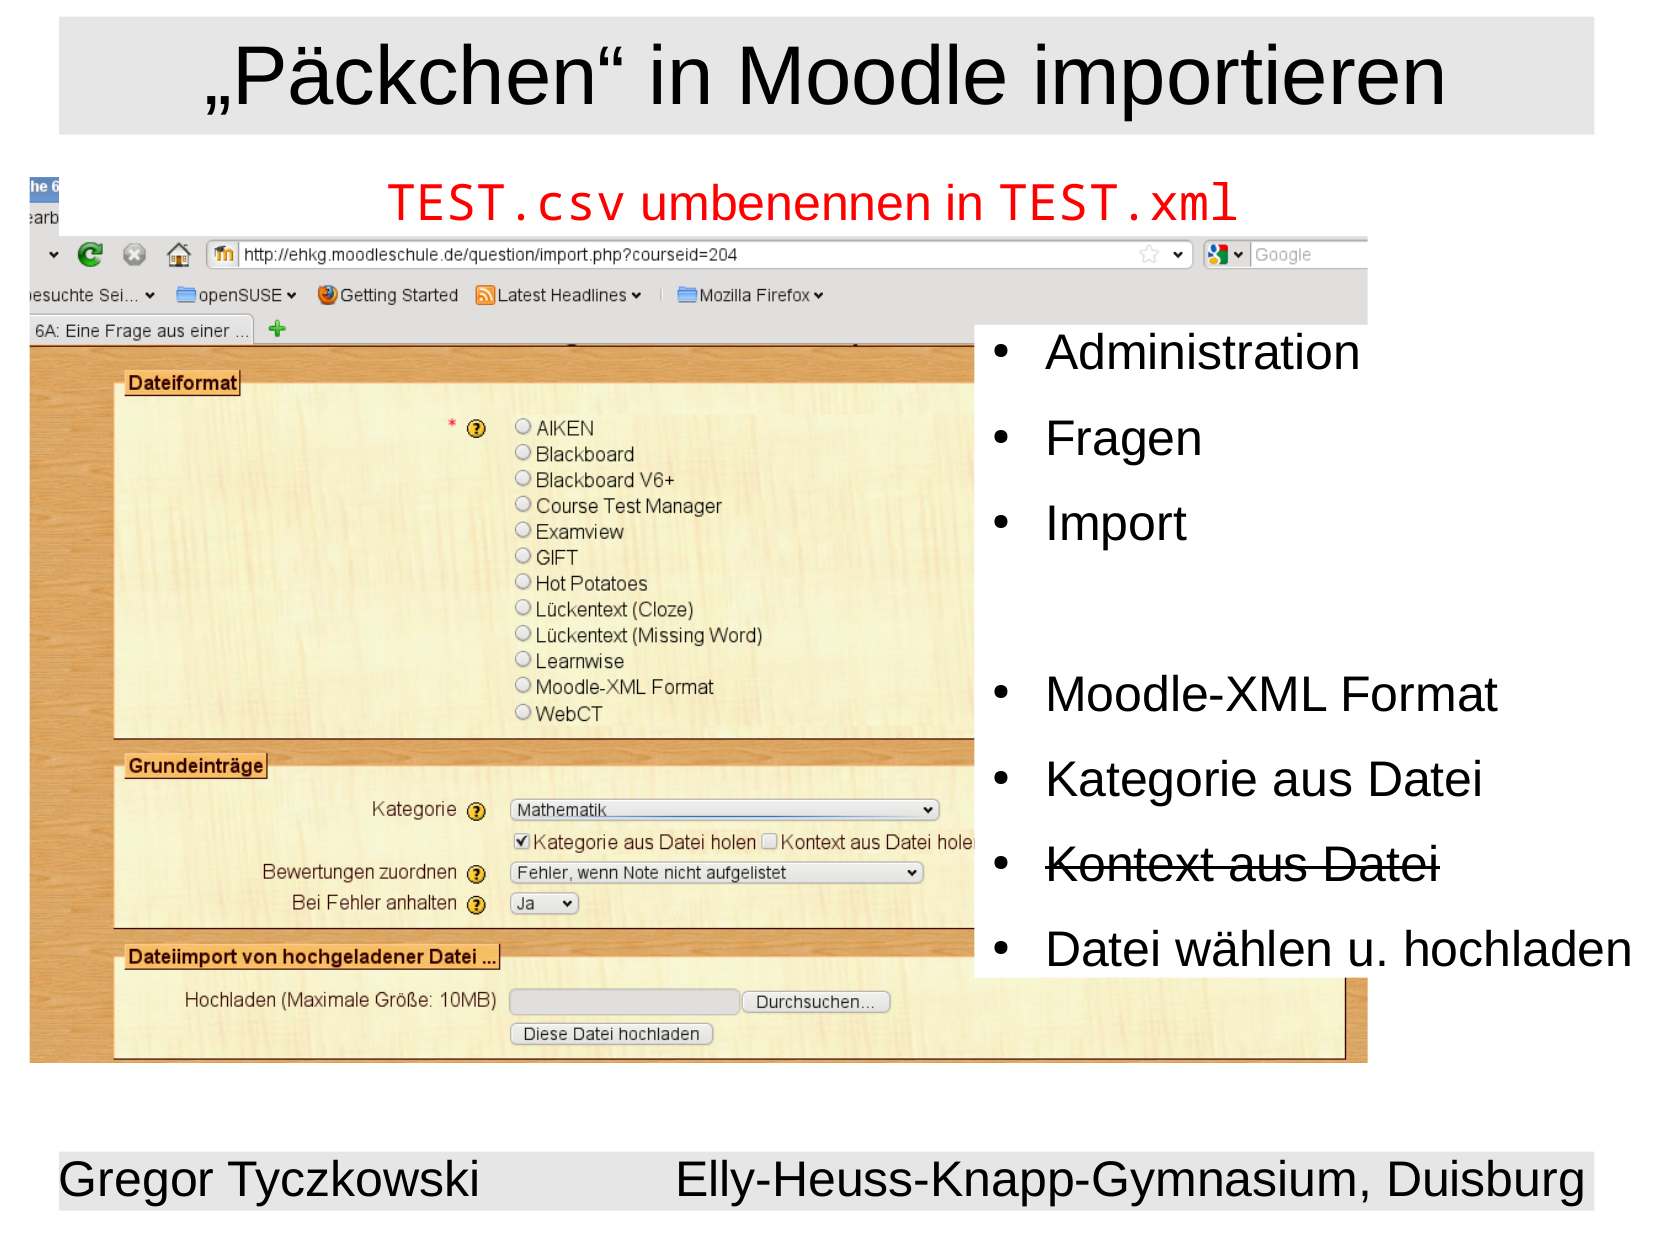

# „Päckchen“ in Moodle importieren
TEST.csv umbenennen in TEST.xml
Administration
Fragen
Import
Moodle-XML Format
Kategorie aus Datei
Kontext aus Datei
Datei wählen u. hochladen
Gregor Tyczkowski Elly-Heuss-Knapp-Gymnasium, Duisburg